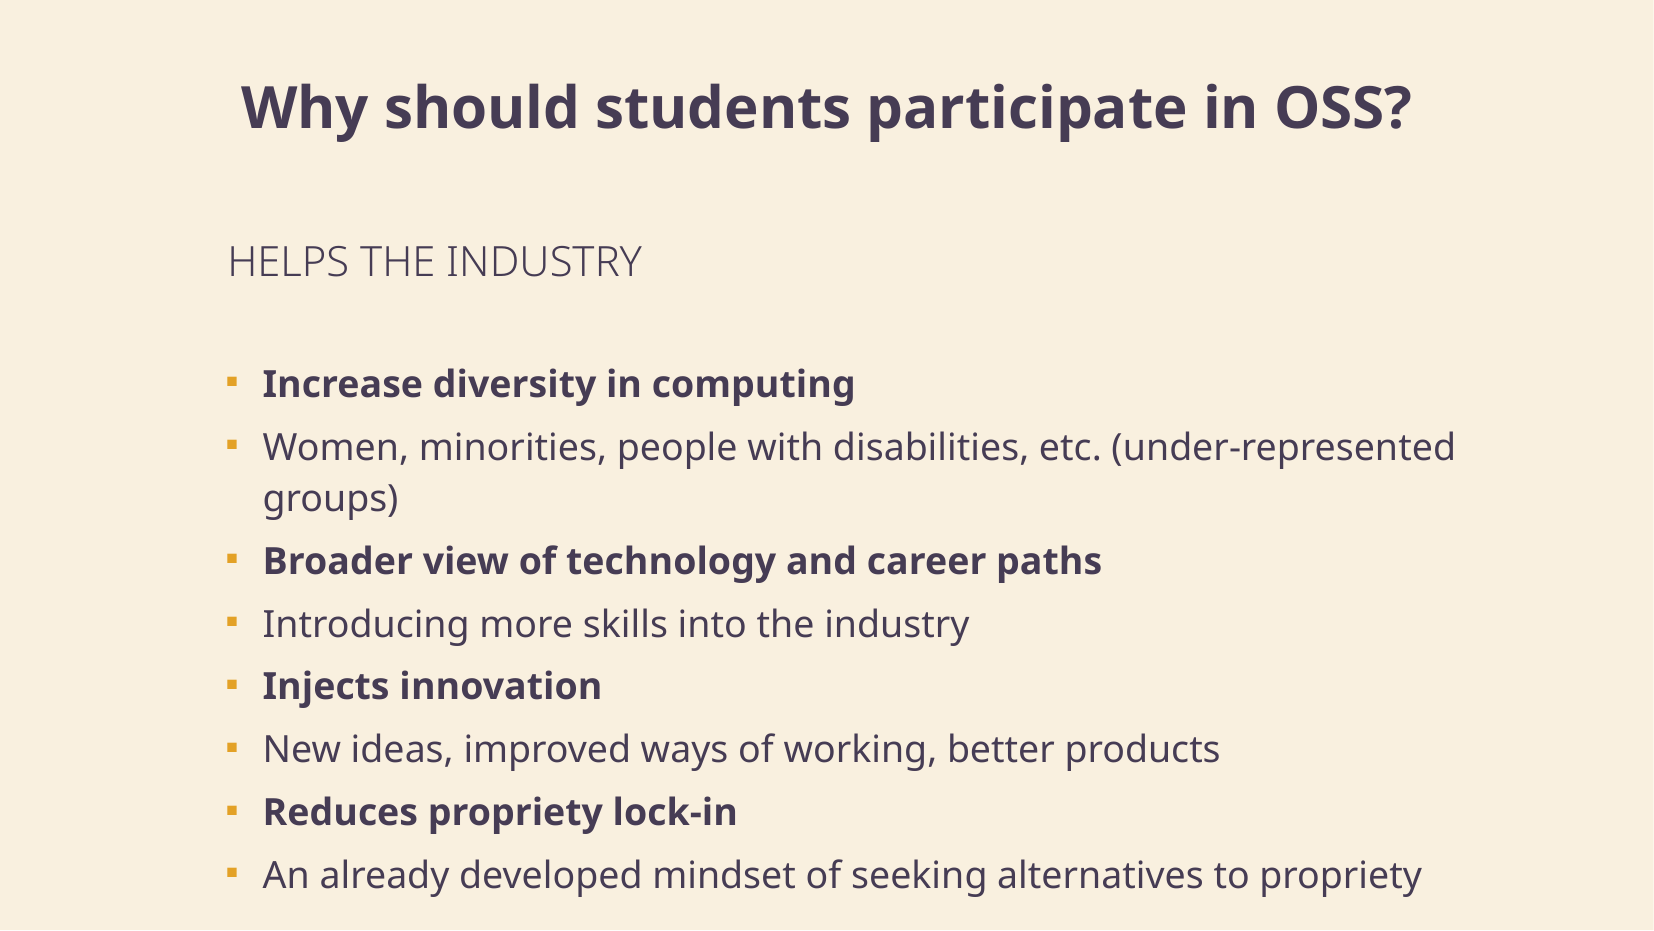

Why should students participate in OSS?
HELPS THE INDUSTRY
Increase diversity in computing
Women, minorities, people with disabilities, etc. (under-represented groups)
Broader view of technology and career paths
Introducing more skills into the industry
Injects innovation
New ideas, improved ways of working, better products
Reduces propriety lock-in
An already developed mindset of seeking alternatives to propriety